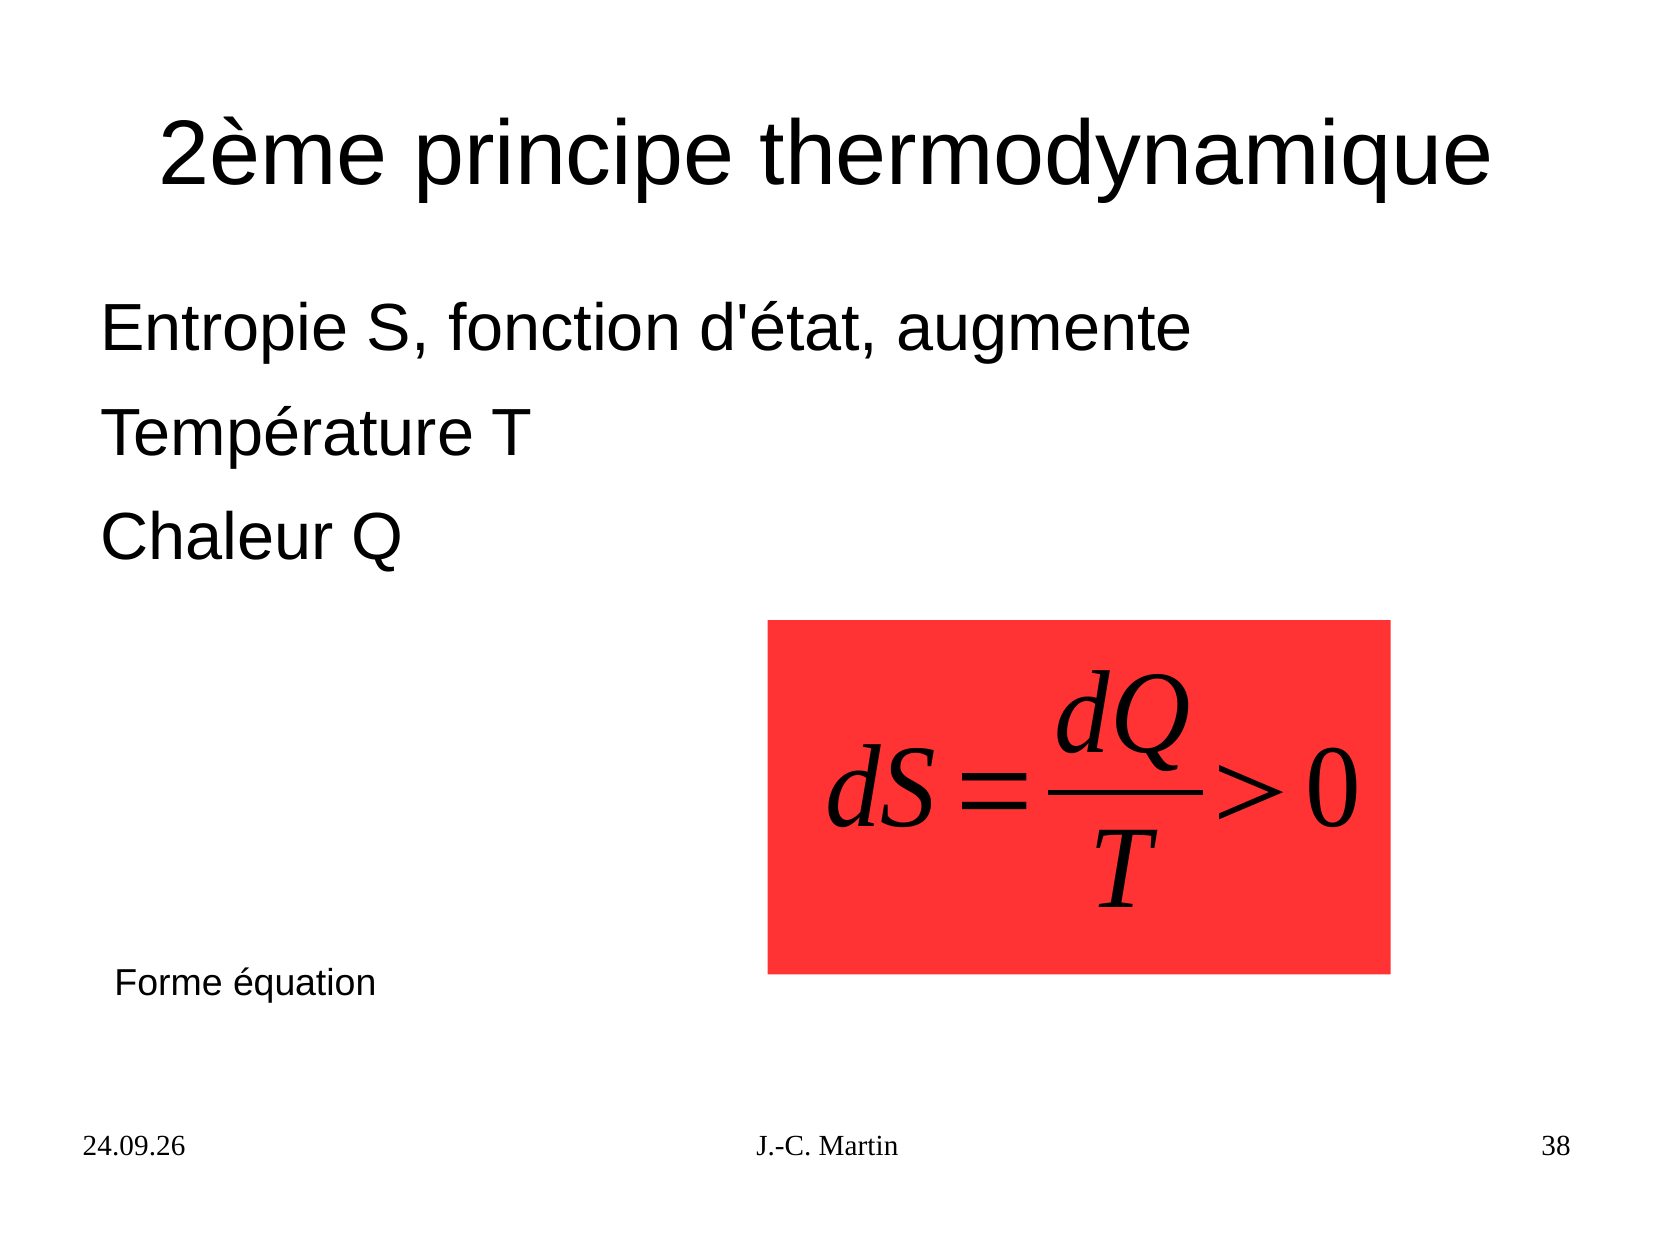

# 2ème principe thermodynamique
Entropie S, fonction d'état, augmente
Température T
Chaleur Q
Forme équation
J.-C. Martin
38